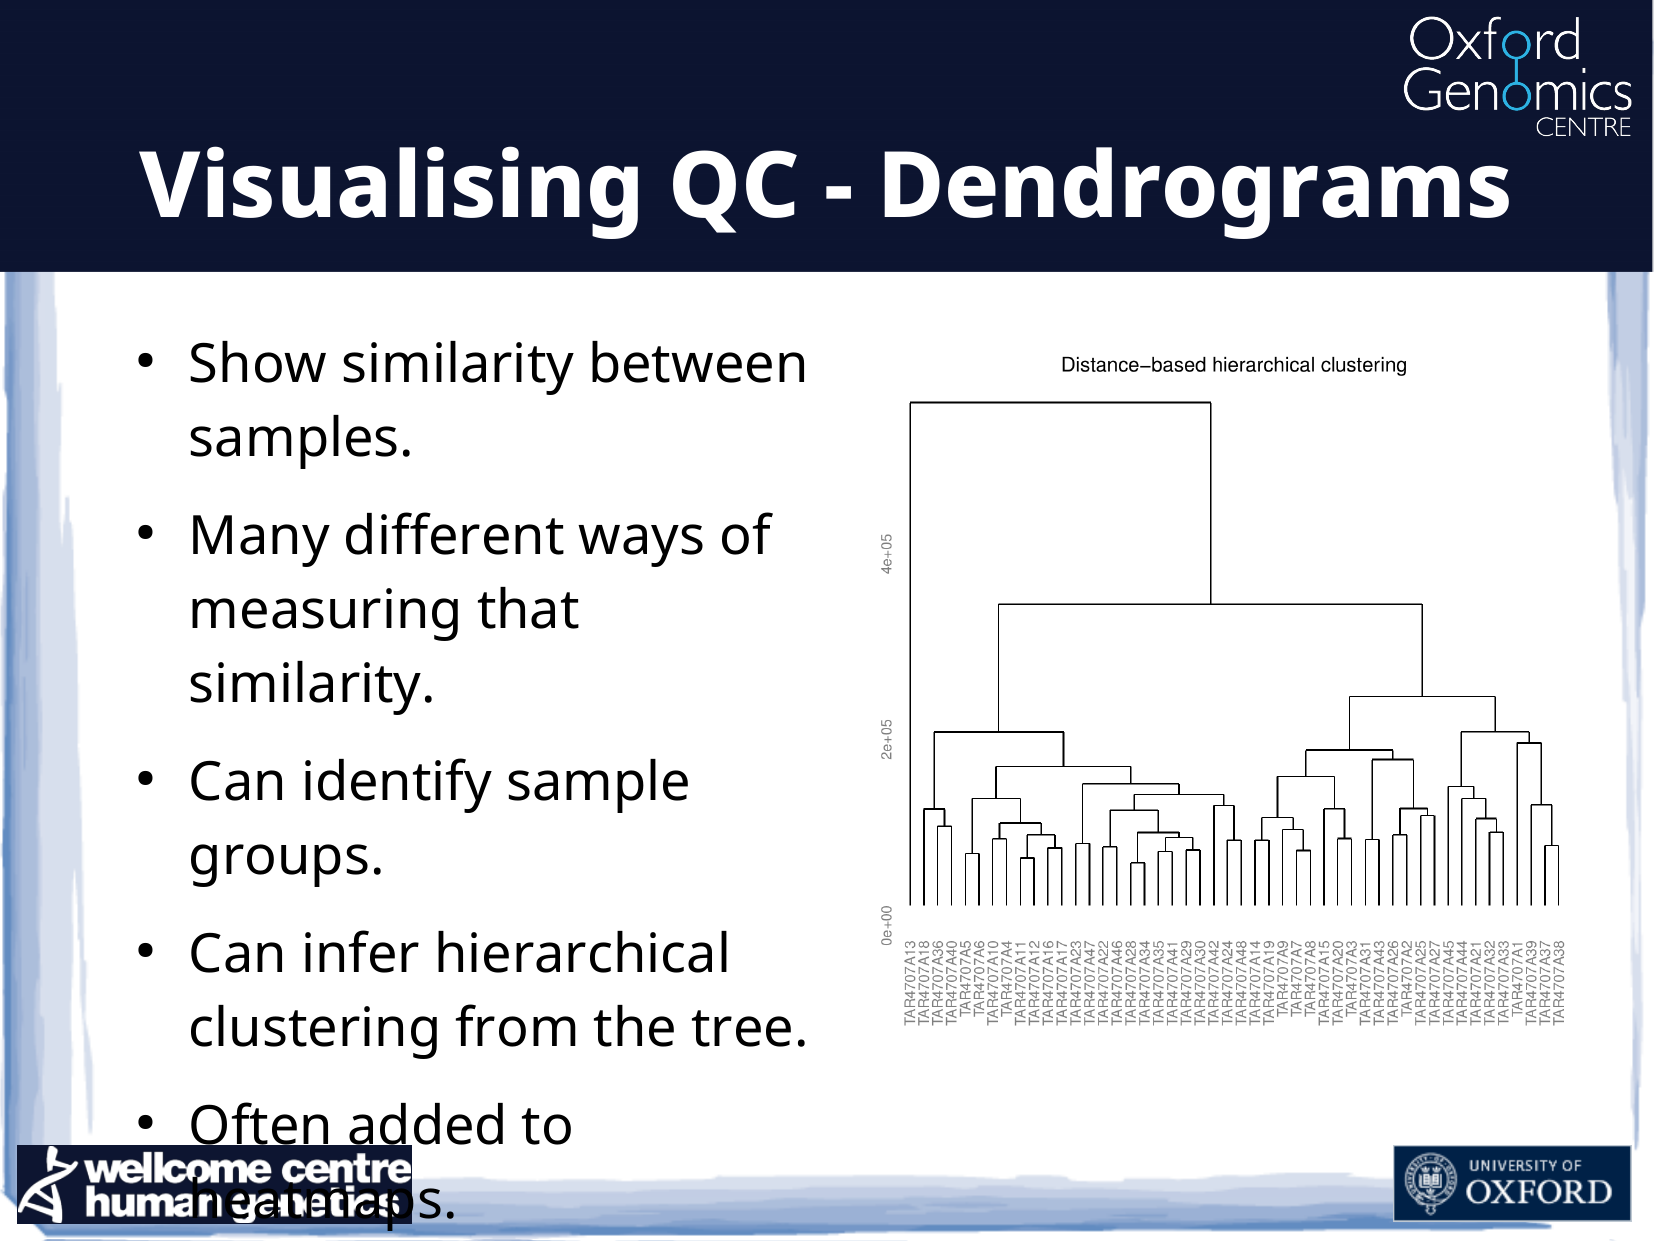

# Visualising QC - Dendrograms
Show similarity between samples.
Many different ways of measuring that similarity.
Can identify sample groups.
Can infer hierarchical clustering from the tree.
Often added to heatmaps.